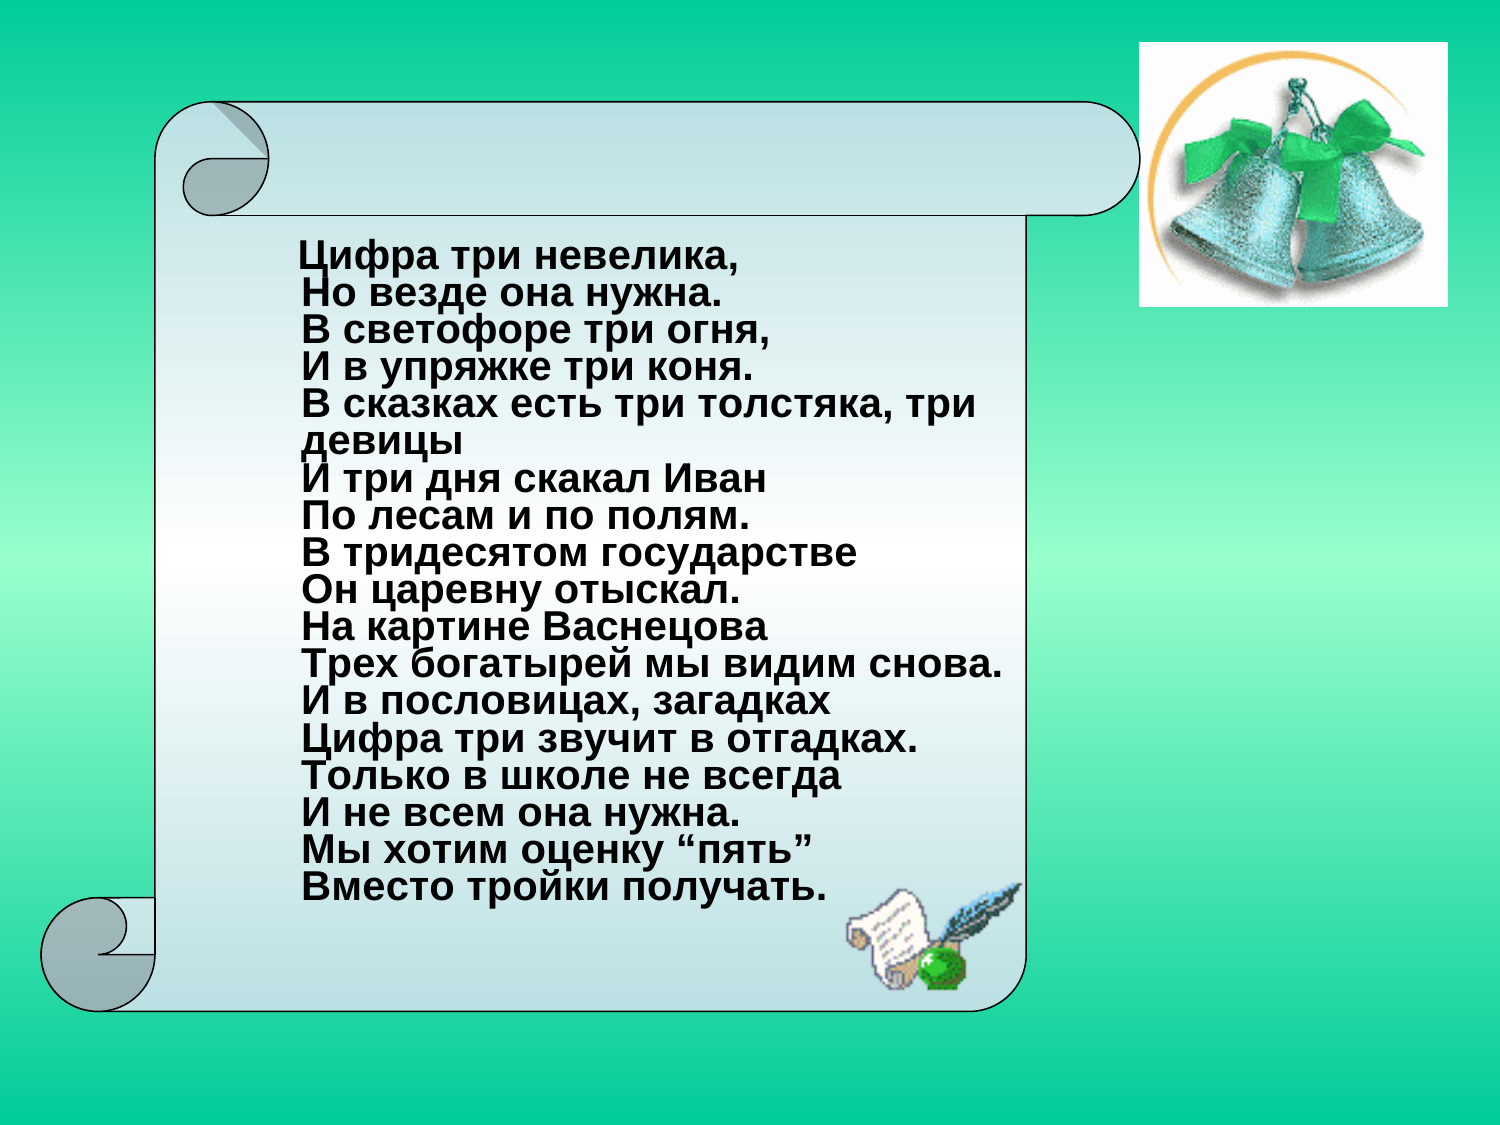

# Цифра три невелика, Но везде она нужна. В светофоре три огня, И в упряжке три коня. В сказках есть три толстяка, три девицы И три дня скакал Иван По лесам и по полям. В тридесятом государстве Он царевну отыскал. На картине Васнецова Трех богатырей мы видим снова. И в пословицах, загадках Цифра три звучит в отгадках. Только в школе не всегда И не всем она нужна. Мы хотим оценку “пять” Вместо тройки получать.